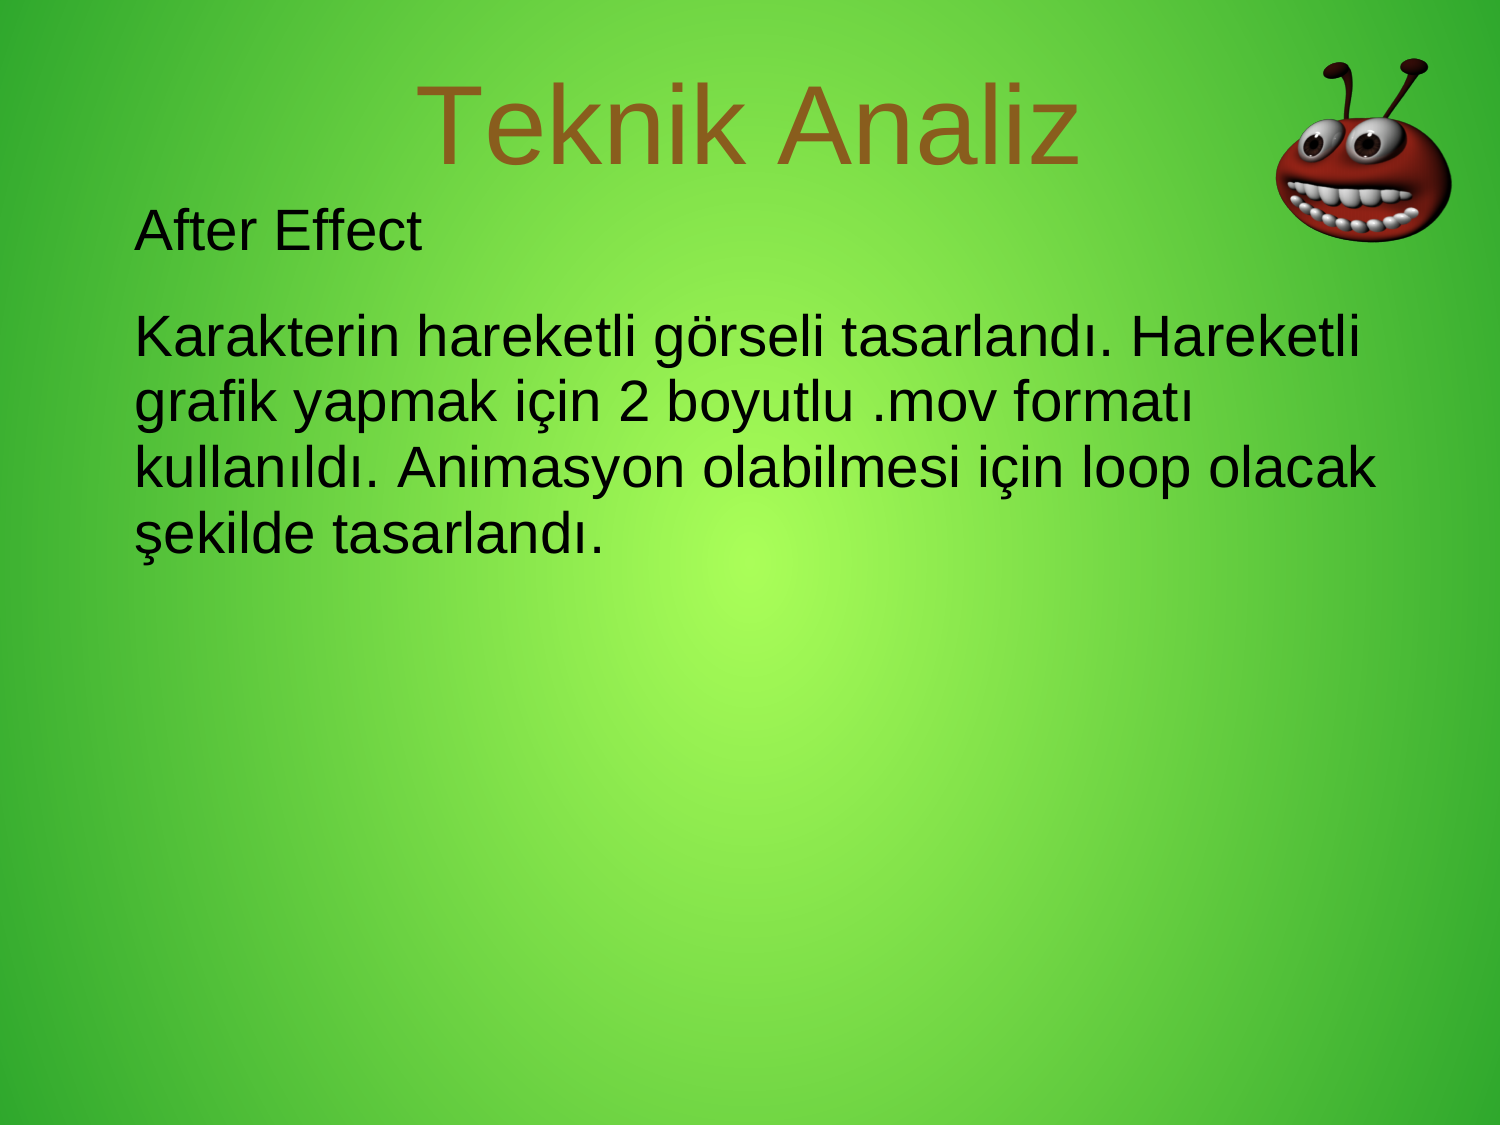

Teknik Analiz
After Effect
Karakterin hareketli görseli tasarlandı. Hareketli grafik yapmak için 2 boyutlu .mov formatı kullanıldı. Animasyon olabilmesi için loop olacak şekilde tasarlandı.